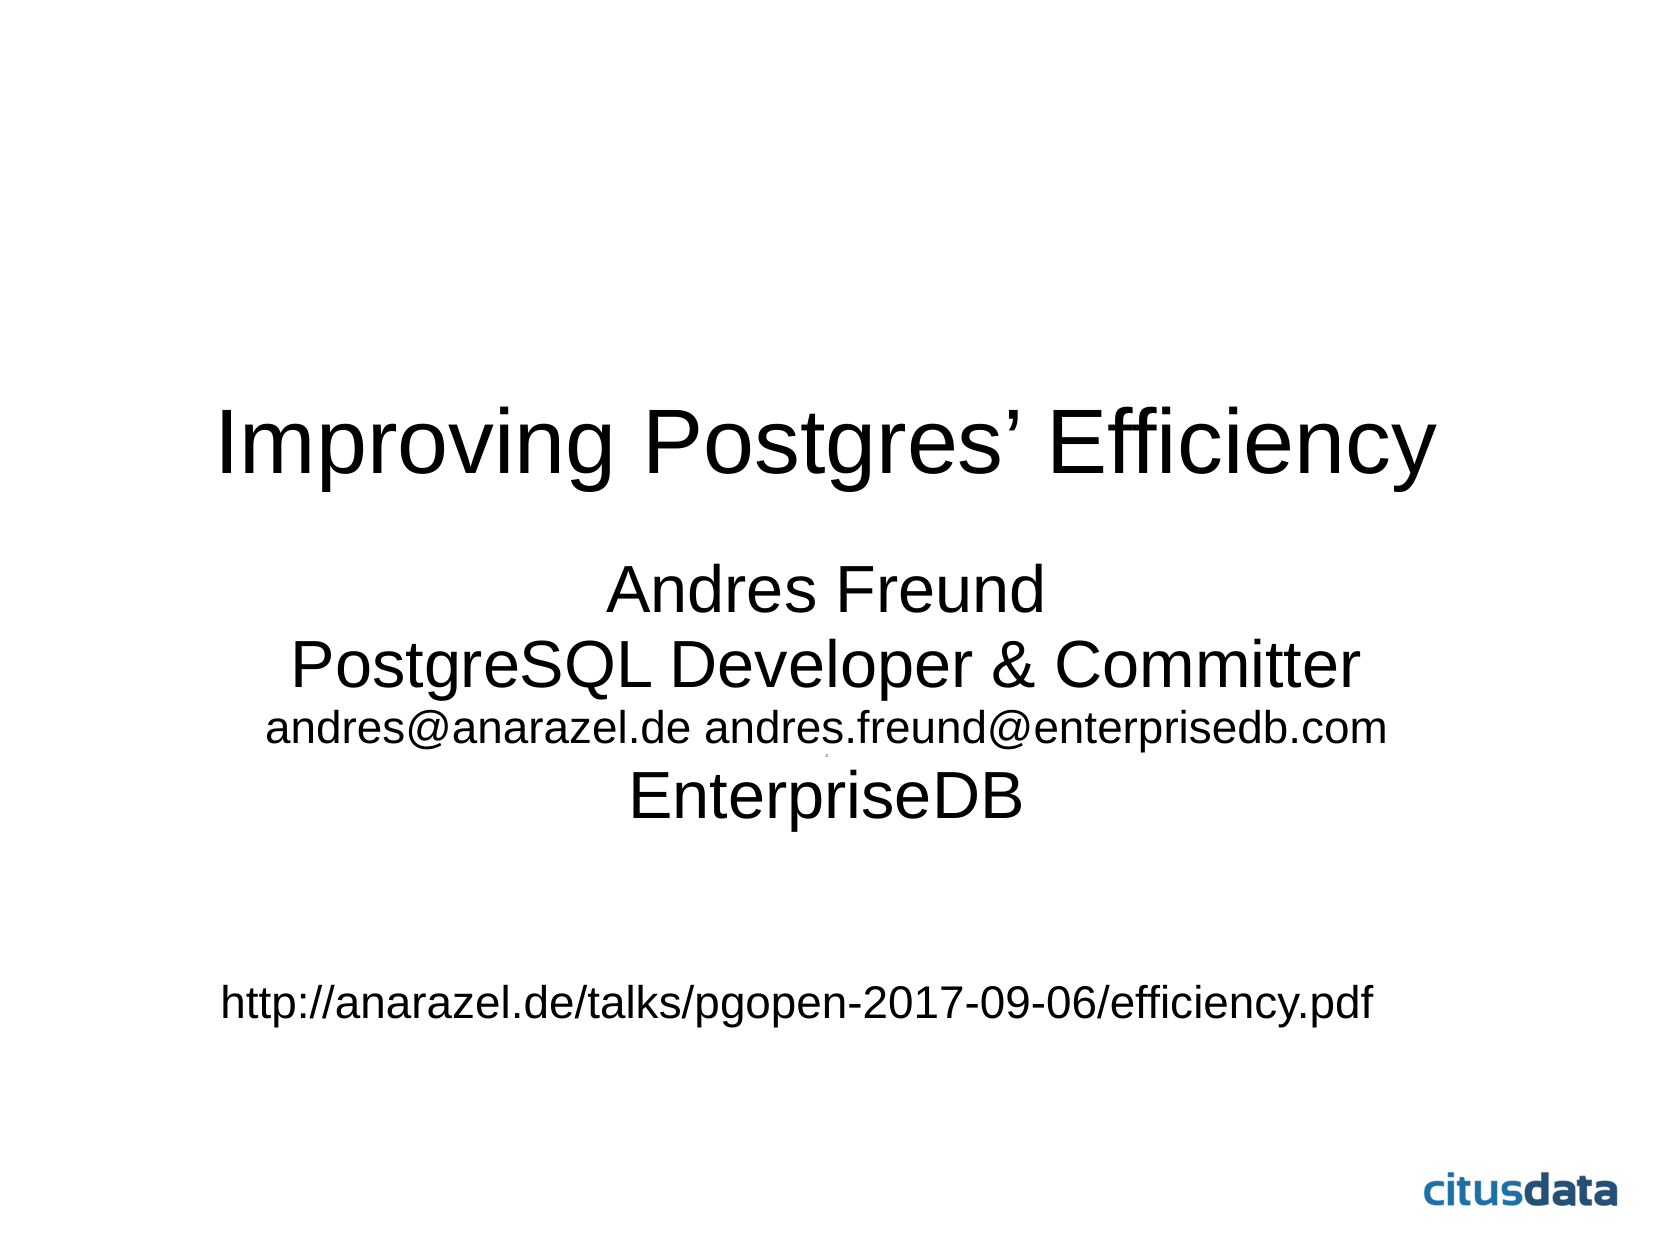

Andres Freund
PostgreSQL Developer & Committer
andres@anarazel.de andres.freund@enterprisedb.com
2
EnterpriseDB
# Improving Postgres’ Efficiency
http://anarazel.de/talks/pgopen-2017-09-06/efficiency.pdf